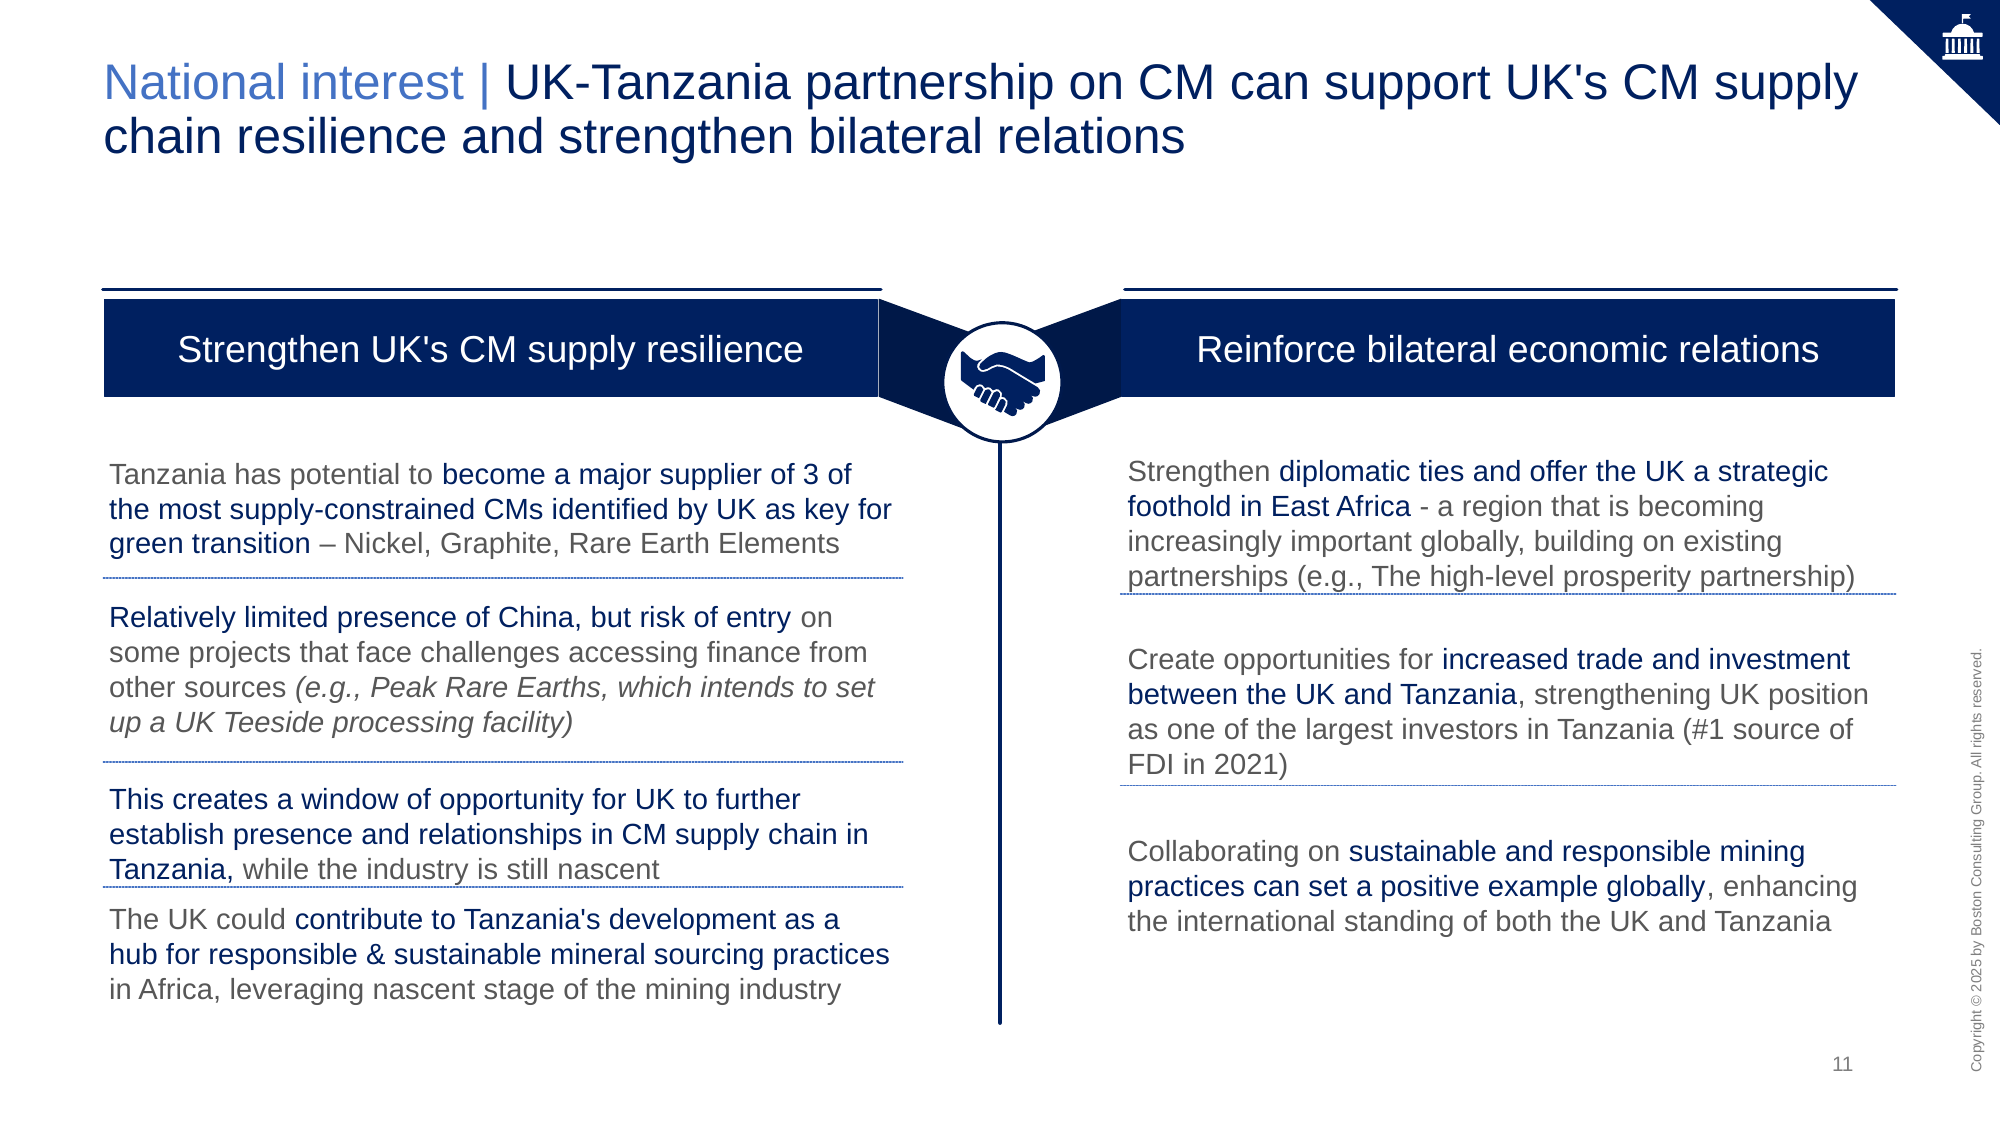

# National interest | UK-Tanzania partnership on CM can support UK's CM supply chain resilience and strengthen bilateral relations
Strengthen UK's CM supply resilience
Reinforce bilateral economic relations
Tanzania has potential to become a major supplier of 3 of the most supply-constrained CMs identified by UK as key for green transition – Nickel, Graphite, Rare Earth Elements
Strengthen diplomatic ties and offer the UK a strategic foothold in East Africa - a region that is becoming increasingly important globally, building on existing partnerships (e.g., The high-level prosperity partnership)
Relatively limited presence of China, but risk of entry on some projects that face challenges accessing finance from other sources (e.g., Peak Rare Earths, which intends to set up a UK Teeside processing facility)
Create opportunities for increased trade and investment between the UK and Tanzania, strengthening UK position as one of the largest investors in Tanzania (#1 source of FDI in 2021)
This creates a window of opportunity for UK to further establish presence and relationships in CM supply chain in Tanzania, while the industry is still nascent
Collaborating on sustainable and responsible mining practices can set a positive example globally, enhancing the international standing of both the UK and Tanzania
The UK could contribute to Tanzania's development as a hub for responsible & sustainable mineral sourcing practices in Africa, leveraging nascent stage of the mining industry